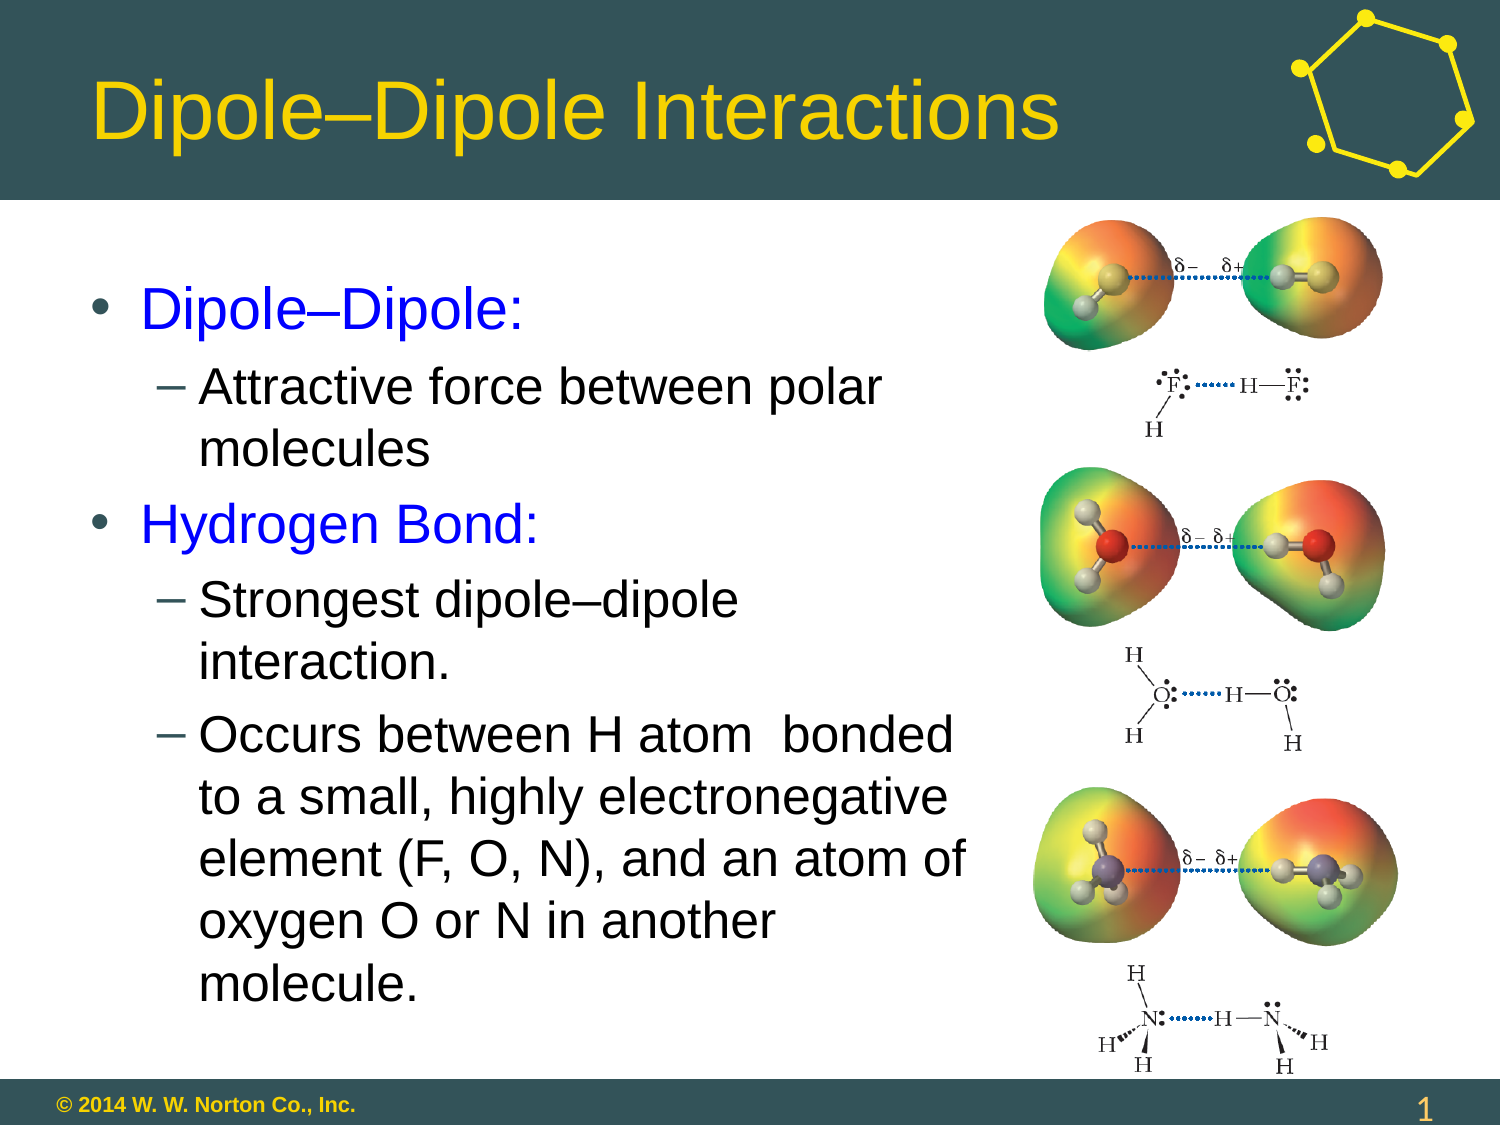

Dipole–Dipole Interactions
# Dipole–Dipole:
Attractive force between polar molecules
Hydrogen Bond:
Strongest dipole–dipole interaction.
Occurs between H atom bonded to a small, highly electronegative element (F, O, N), and an atom of oxygen O or N in another molecule.